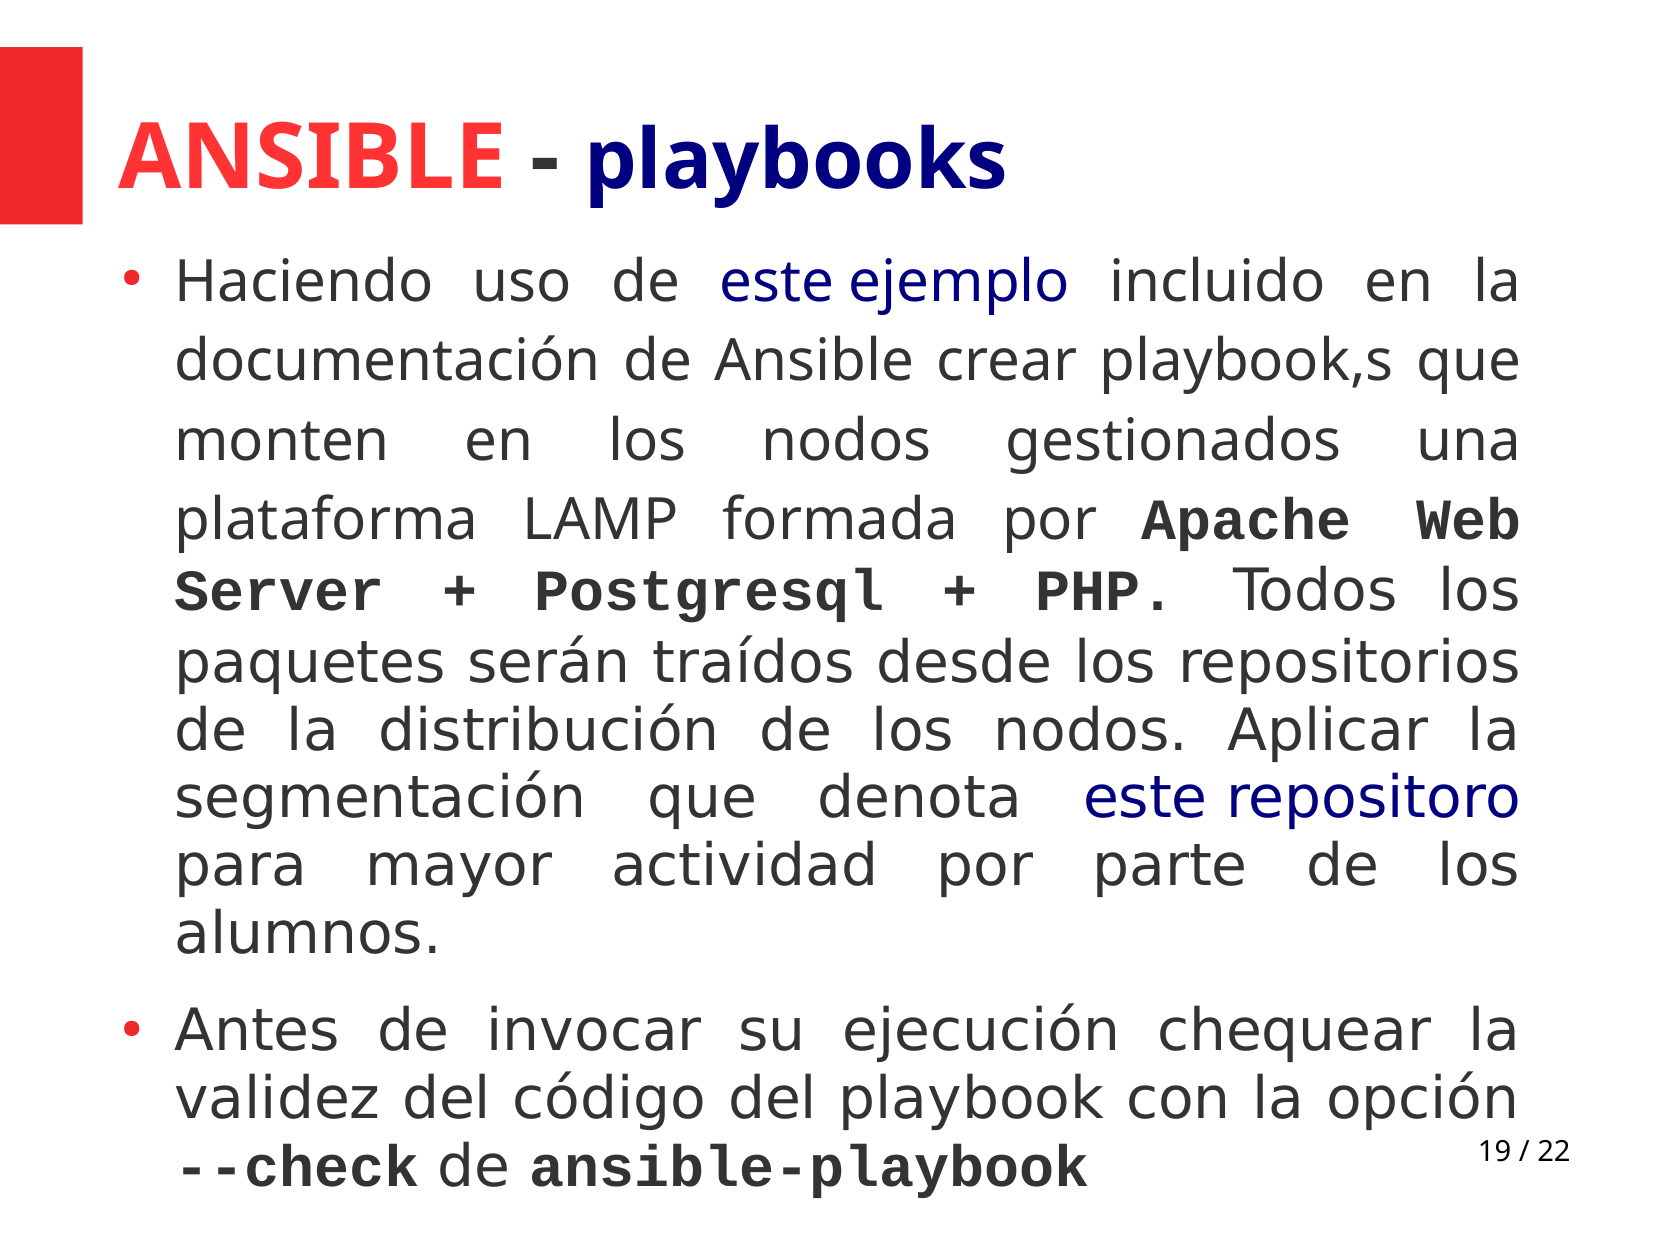

# ANSIBLE - playbooks
Haciendo uso de este ejemplo incluido en la documentación de Ansible crear playbook,s que monten en los nodos gestionados una plataforma LAMP formada por Apache Web Server + Postgresql + PHP. Todos los paquetes serán traídos desde los repositorios de la distribución de los nodos. Aplicar la segmentación que denota este repositoro para mayor actividad por parte de los alumnos.
Antes de invocar su ejecución chequear la validez del código del playbook con la opción --check de ansible-playbook
19